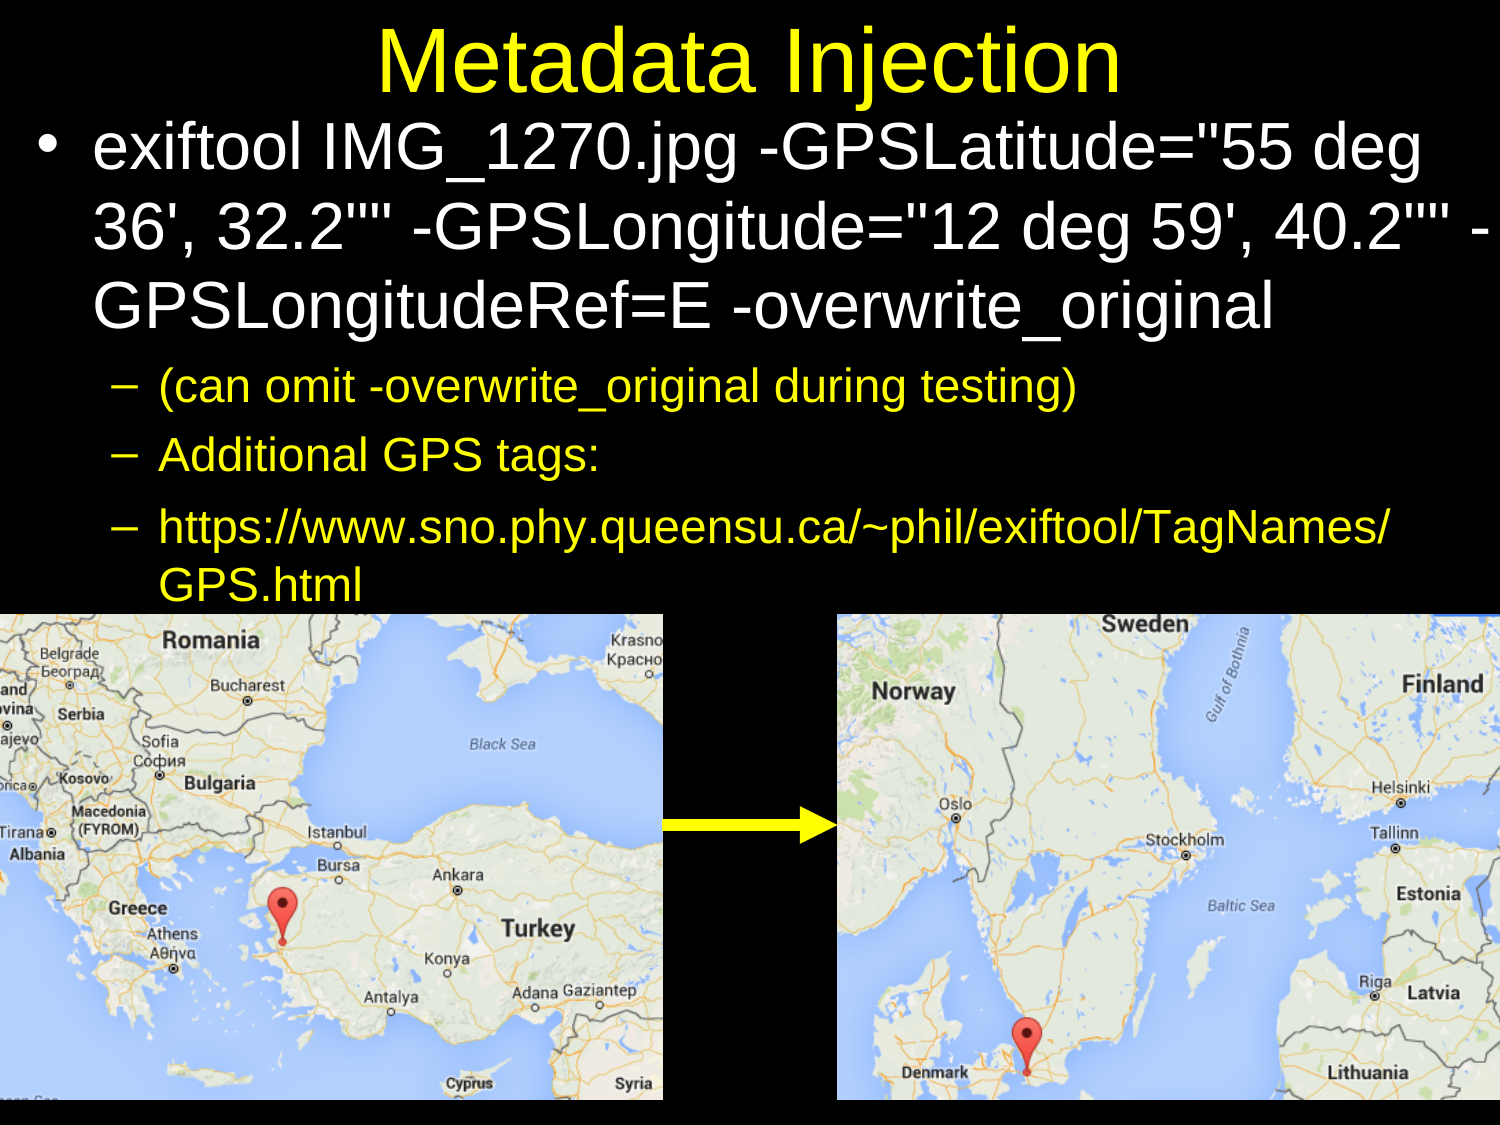

# Metadata Injection
exiftool IMG_1270.jpg -GPSLatitude="55 deg 36', 32.2"" -GPSLongitude="12 deg 59', 40.2"" -GPSLongitudeRef=E -overwrite_original
(can omit -overwrite_original during testing)
Additional GPS tags:
https://www.sno.phy.queensu.ca/~phil/exiftool/TagNames/GPS.html